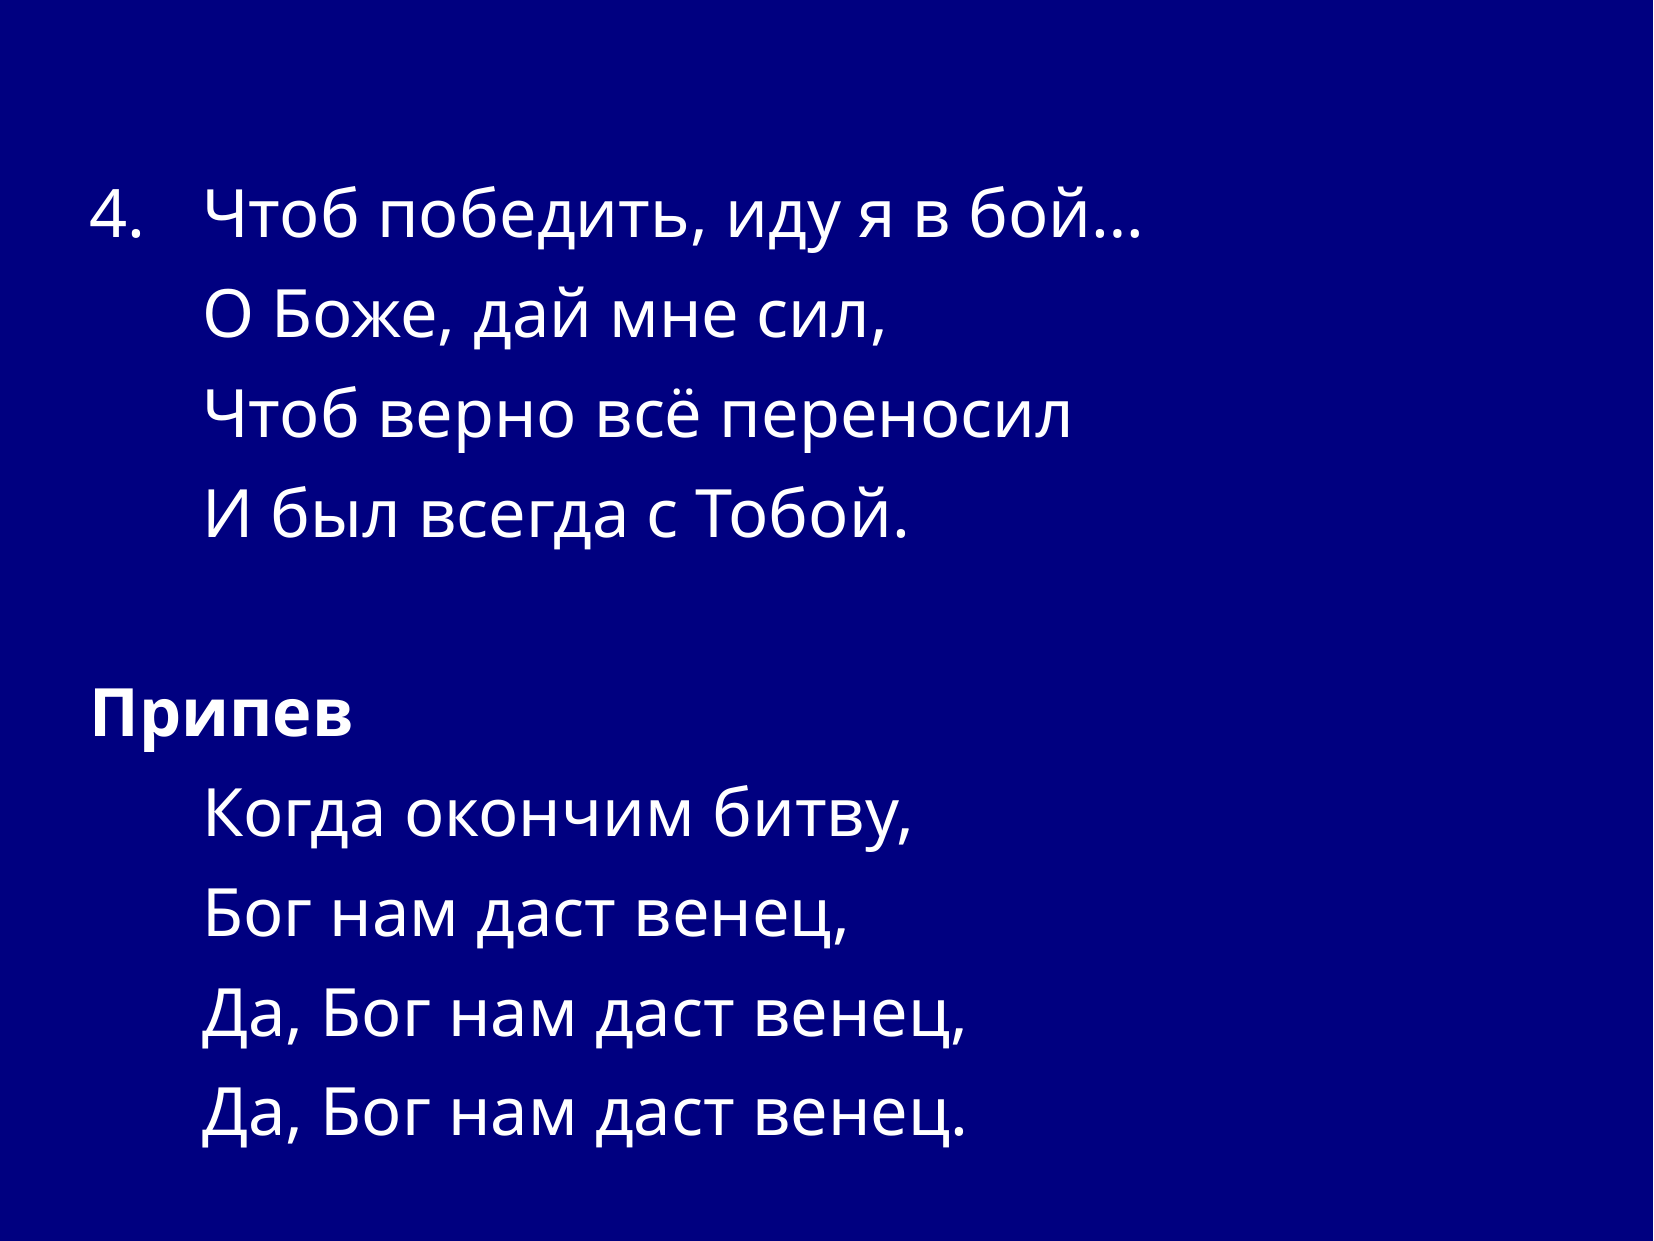

4.	Чтоб победить, иду я в бой…
	О Боже, дай мне сил,
	Чтоб верно всё переносил
	И был всегда с Тобой.
Припев
	Когда окончим битву,
	Бог нам даст венец,
	Да, Бог нам даст венец,
	Да, Бог нам даст венец.